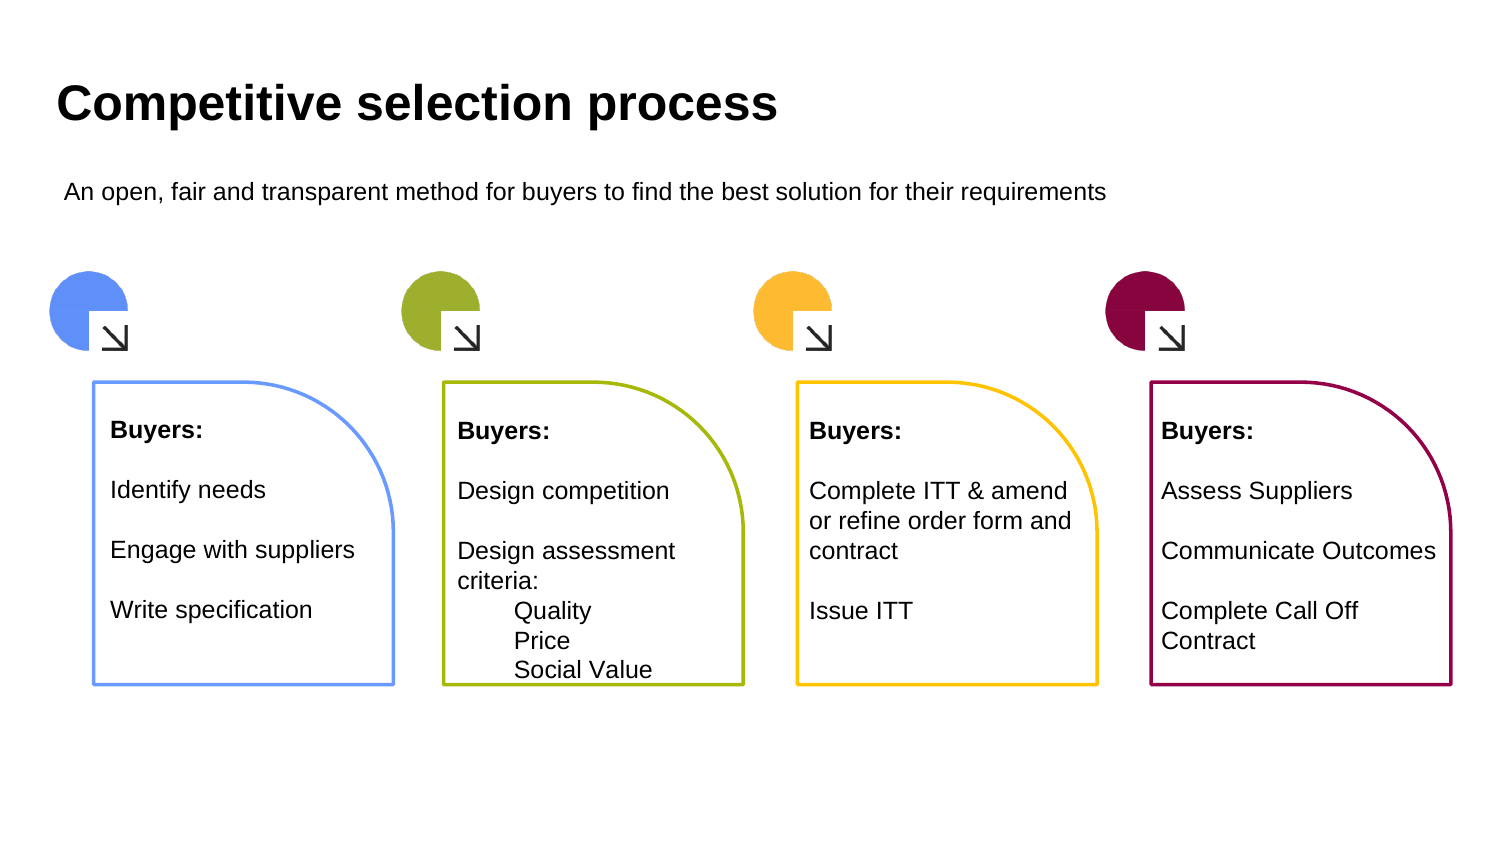

Competitive selection process
# An open, fair and transparent method for buyers to find the best solution for their requirements
Buyers:
Identify needs
Engage with suppliers
Write specification
Buyers:
Design competition
Design assessment criteria:
Quality
Price
Social Value
Buyers:
Complete ITT & amend or refine order form and contract
Issue ITT
Buyers:
Assess Suppliers
Communicate Outcomes
Complete Call Off Contract